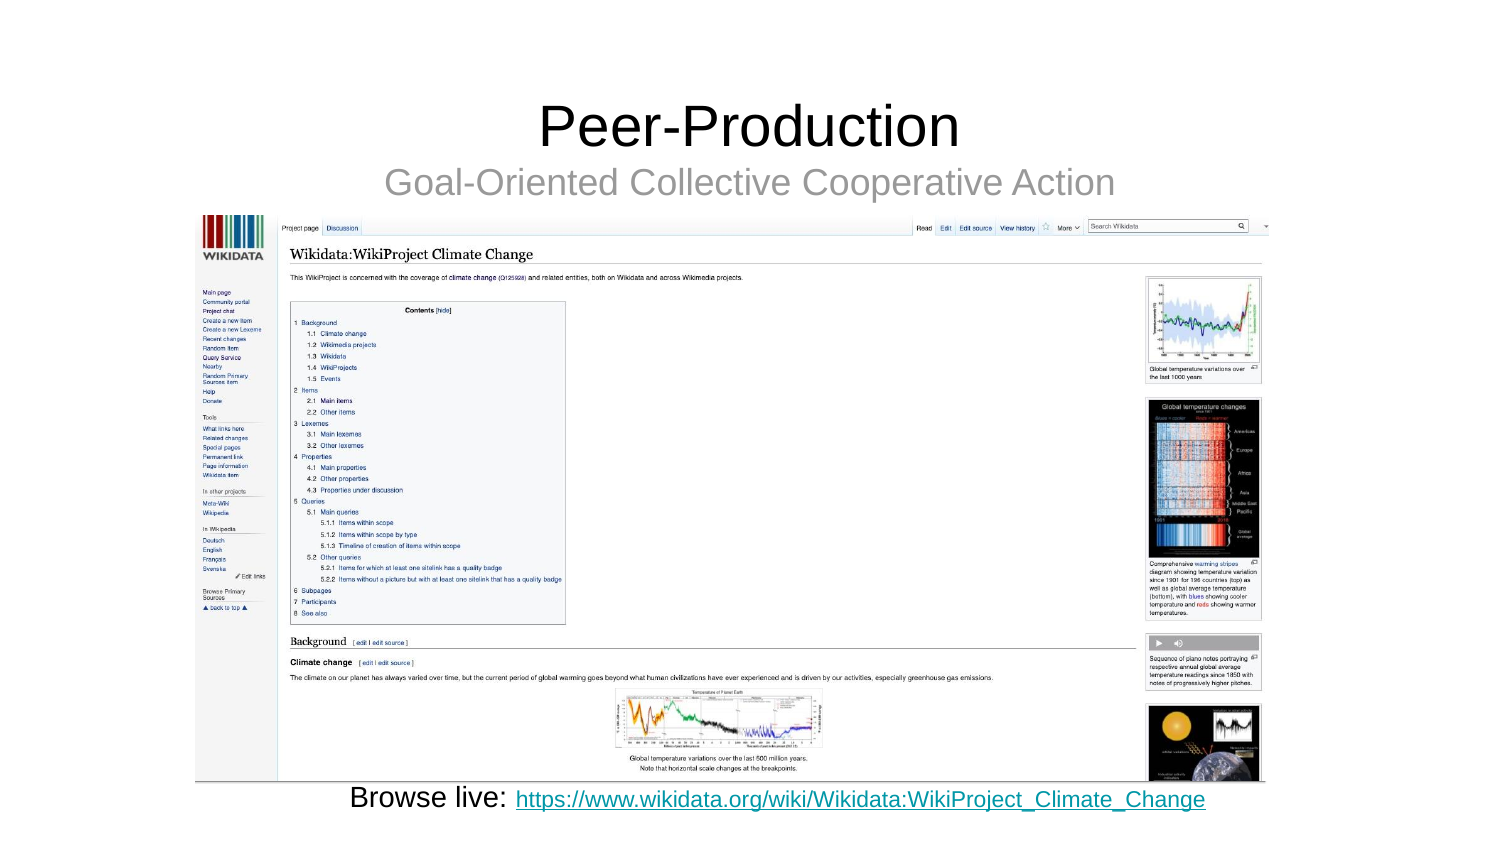

# Peer-Production Goal-Oriented Collective Cooperative Action
Browse live: https://www.wikidata.org/wiki/Wikidata:WikiProject_Climate_Change